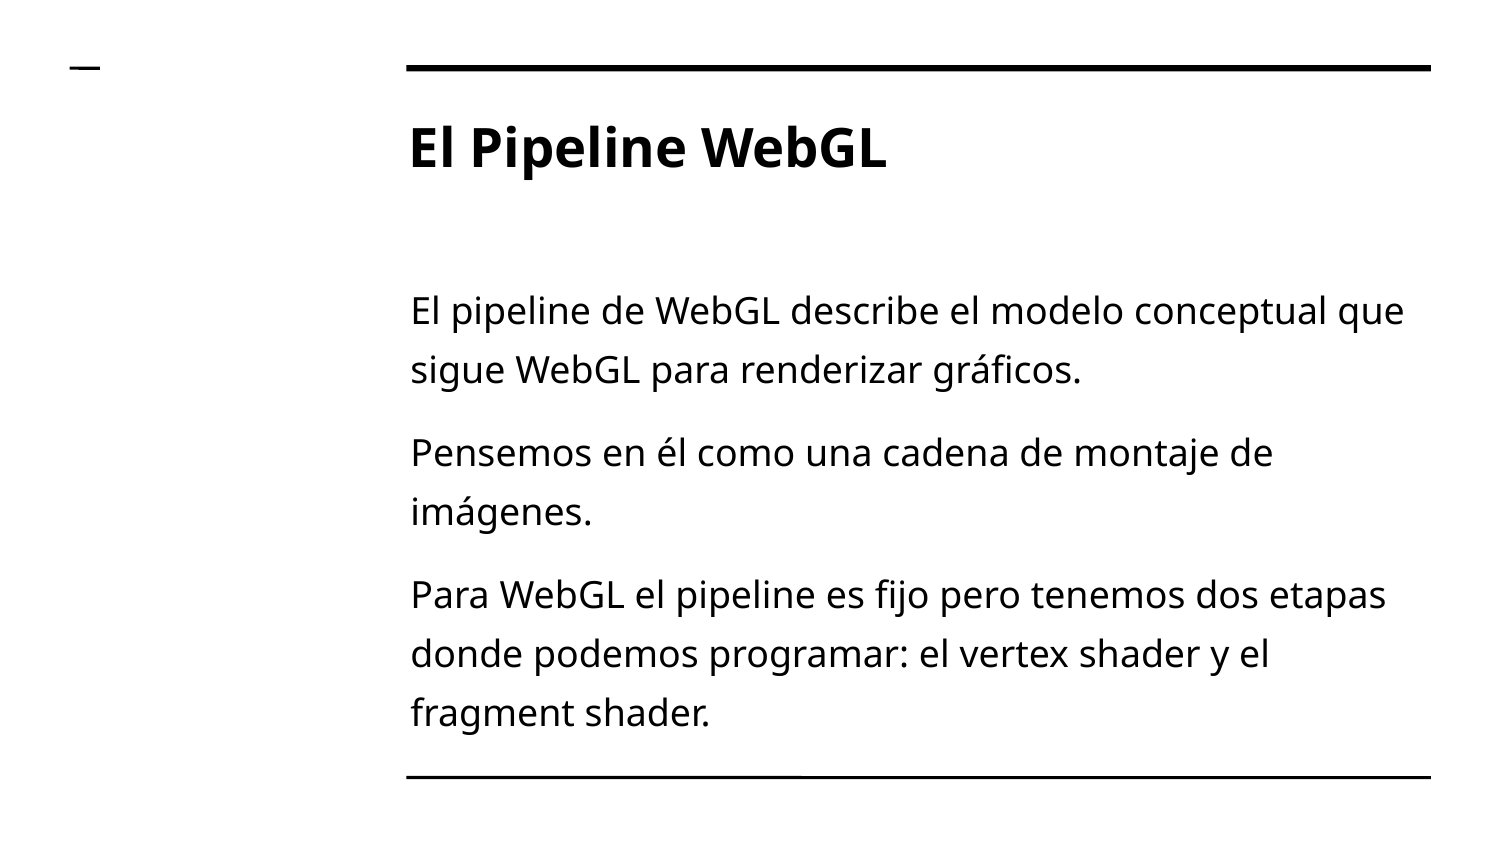

# El Pipeline WebGL
El pipeline de WebGL describe el modelo conceptual que sigue WebGL para renderizar gráficos.
Pensemos en él como una cadena de montaje de imágenes.
Para WebGL el pipeline es fijo pero tenemos dos etapas donde podemos programar: el vertex shader y el fragment shader.